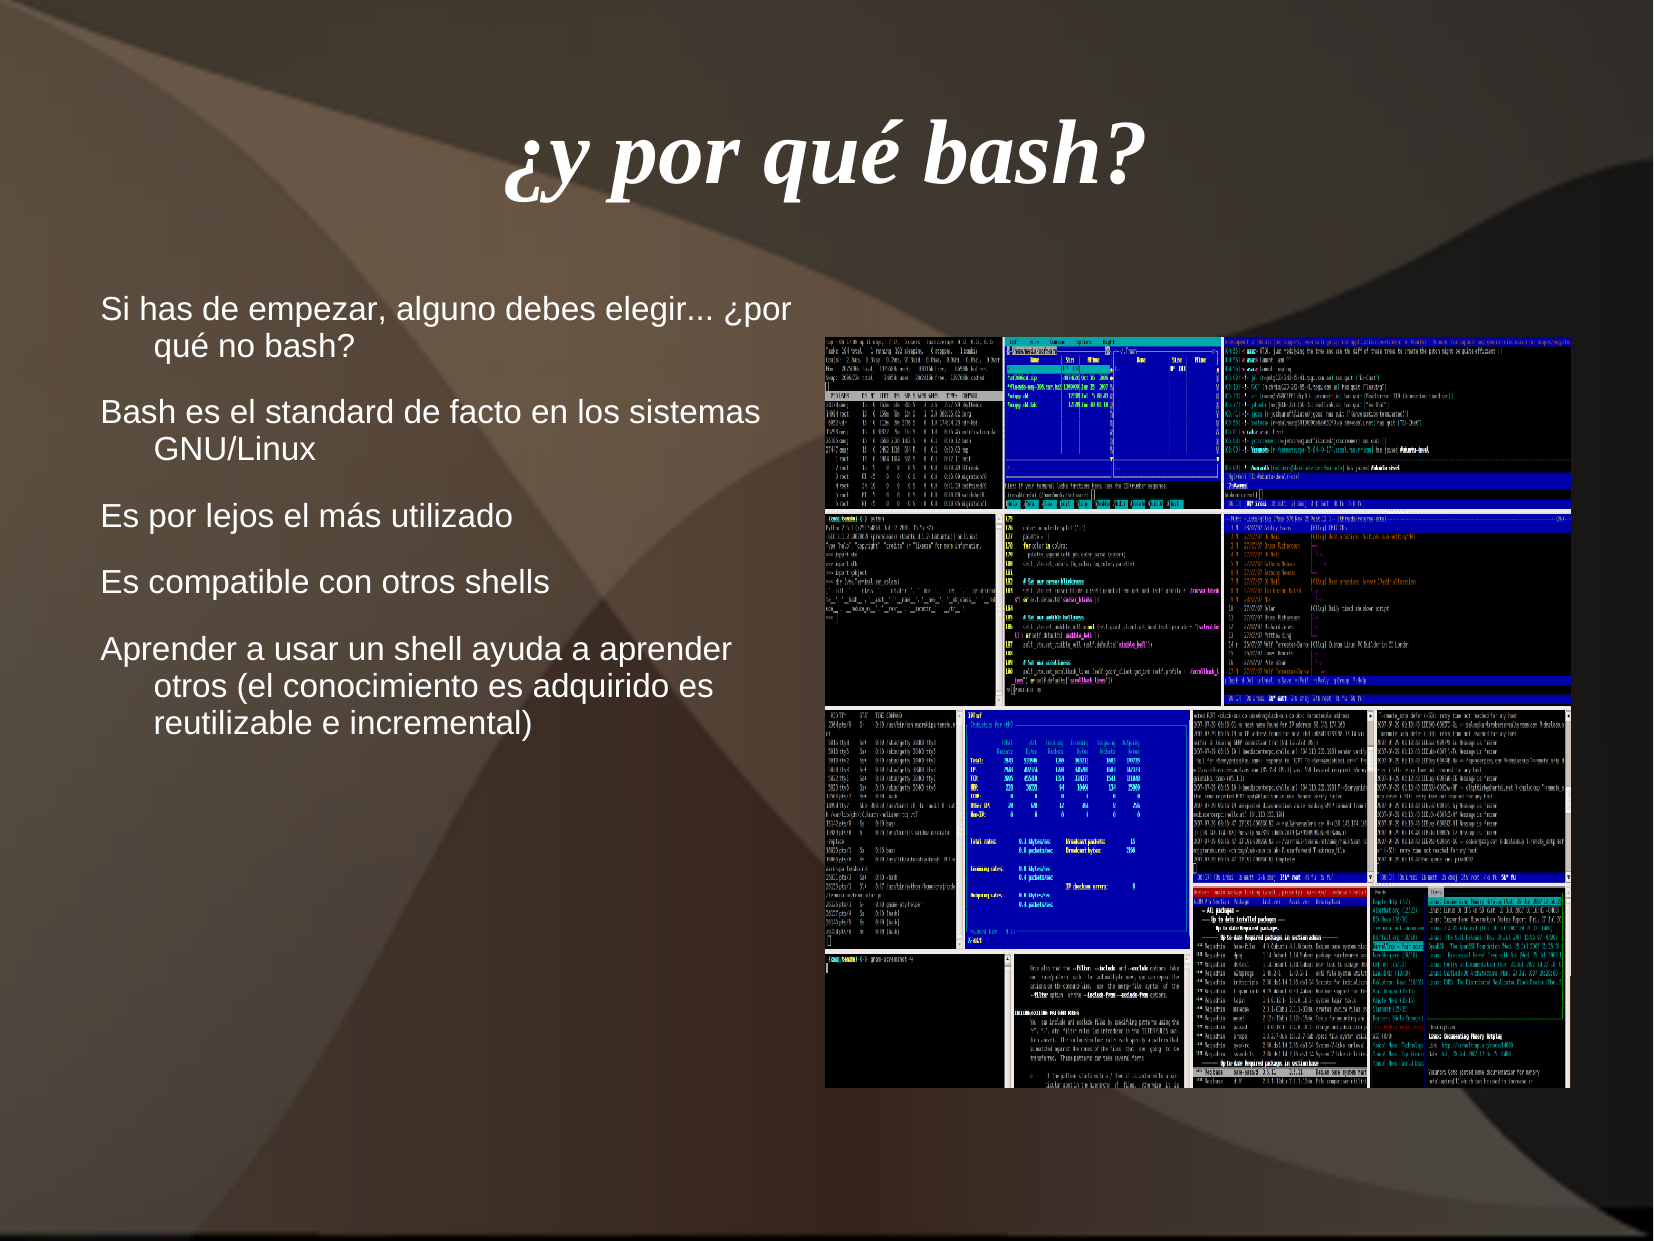

# ¿y por qué bash?
Si has de empezar, alguno debes elegir... ¿por qué no bash?
Bash es el standard de facto en los sistemas GNU/Linux
Es por lejos el más utilizado
Es compatible con otros shells
Aprender a usar un shell ayuda a aprender otros (el conocimiento es adquirido es reutilizable e incremental)